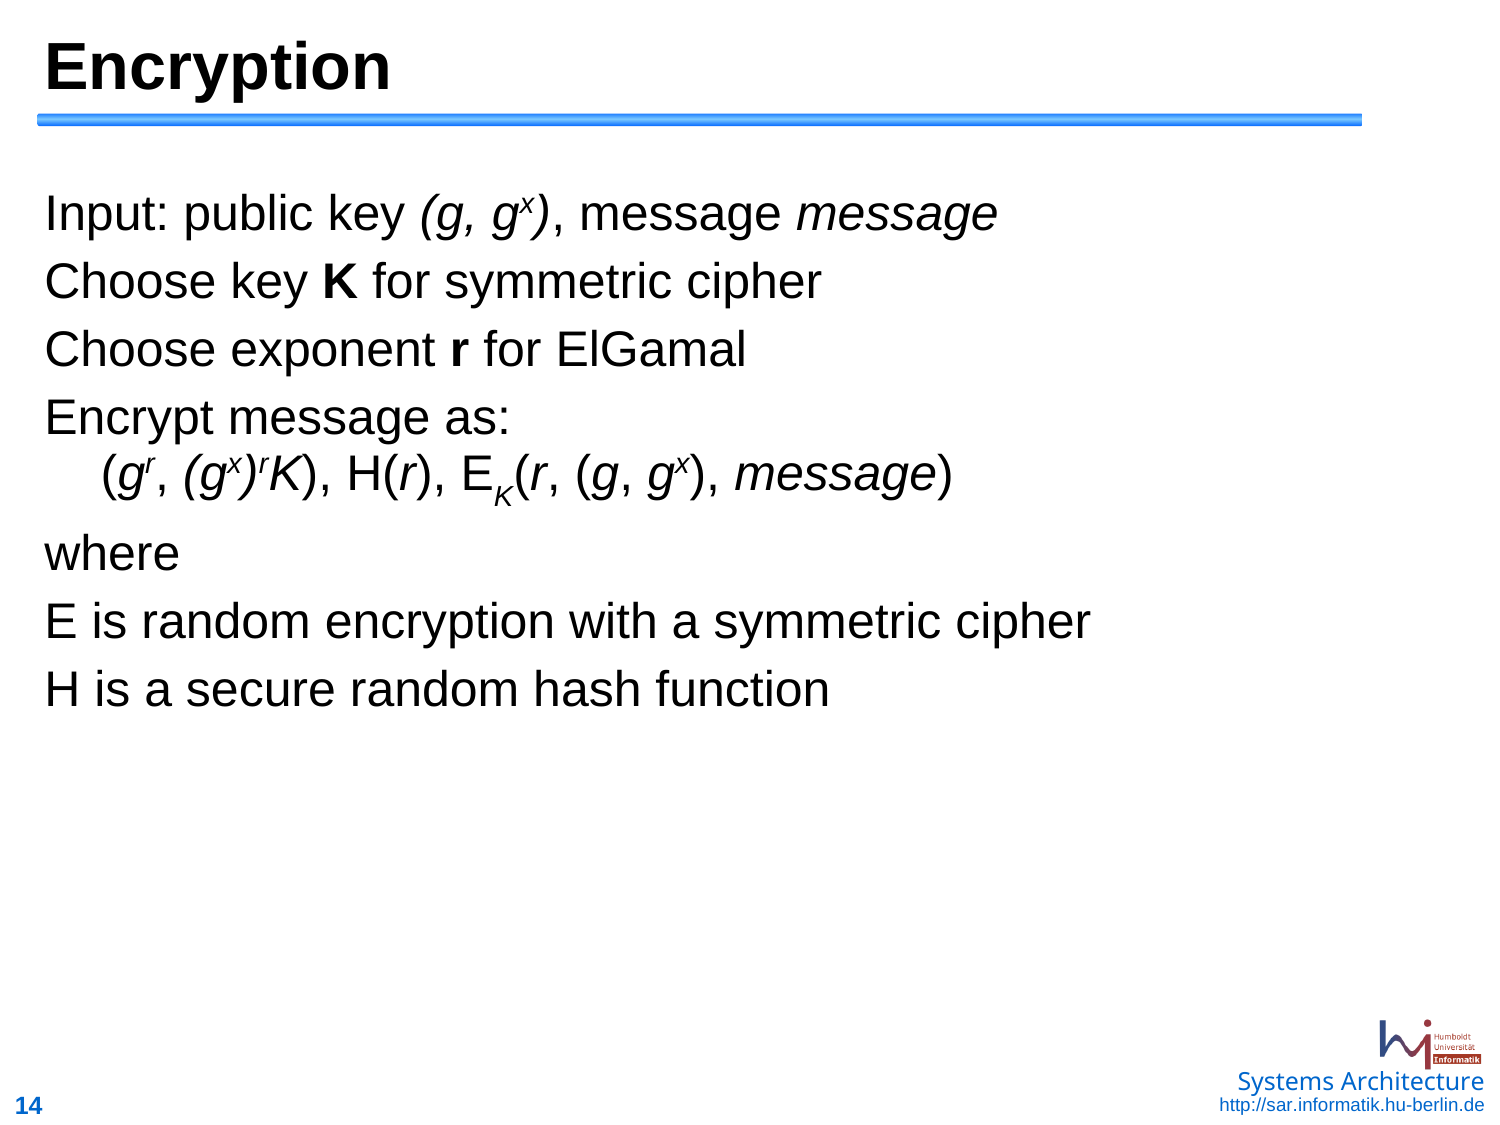

# Encryption
Input: public key (g, gx), message message
Choose key K for symmetric cipher
Choose exponent r for ElGamal
Encrypt message as:
(gr, (gx)rK), H(r), EK(r, (g, gx), message)
where
E is random encryption with a symmetric cipher
H is a secure random hash function